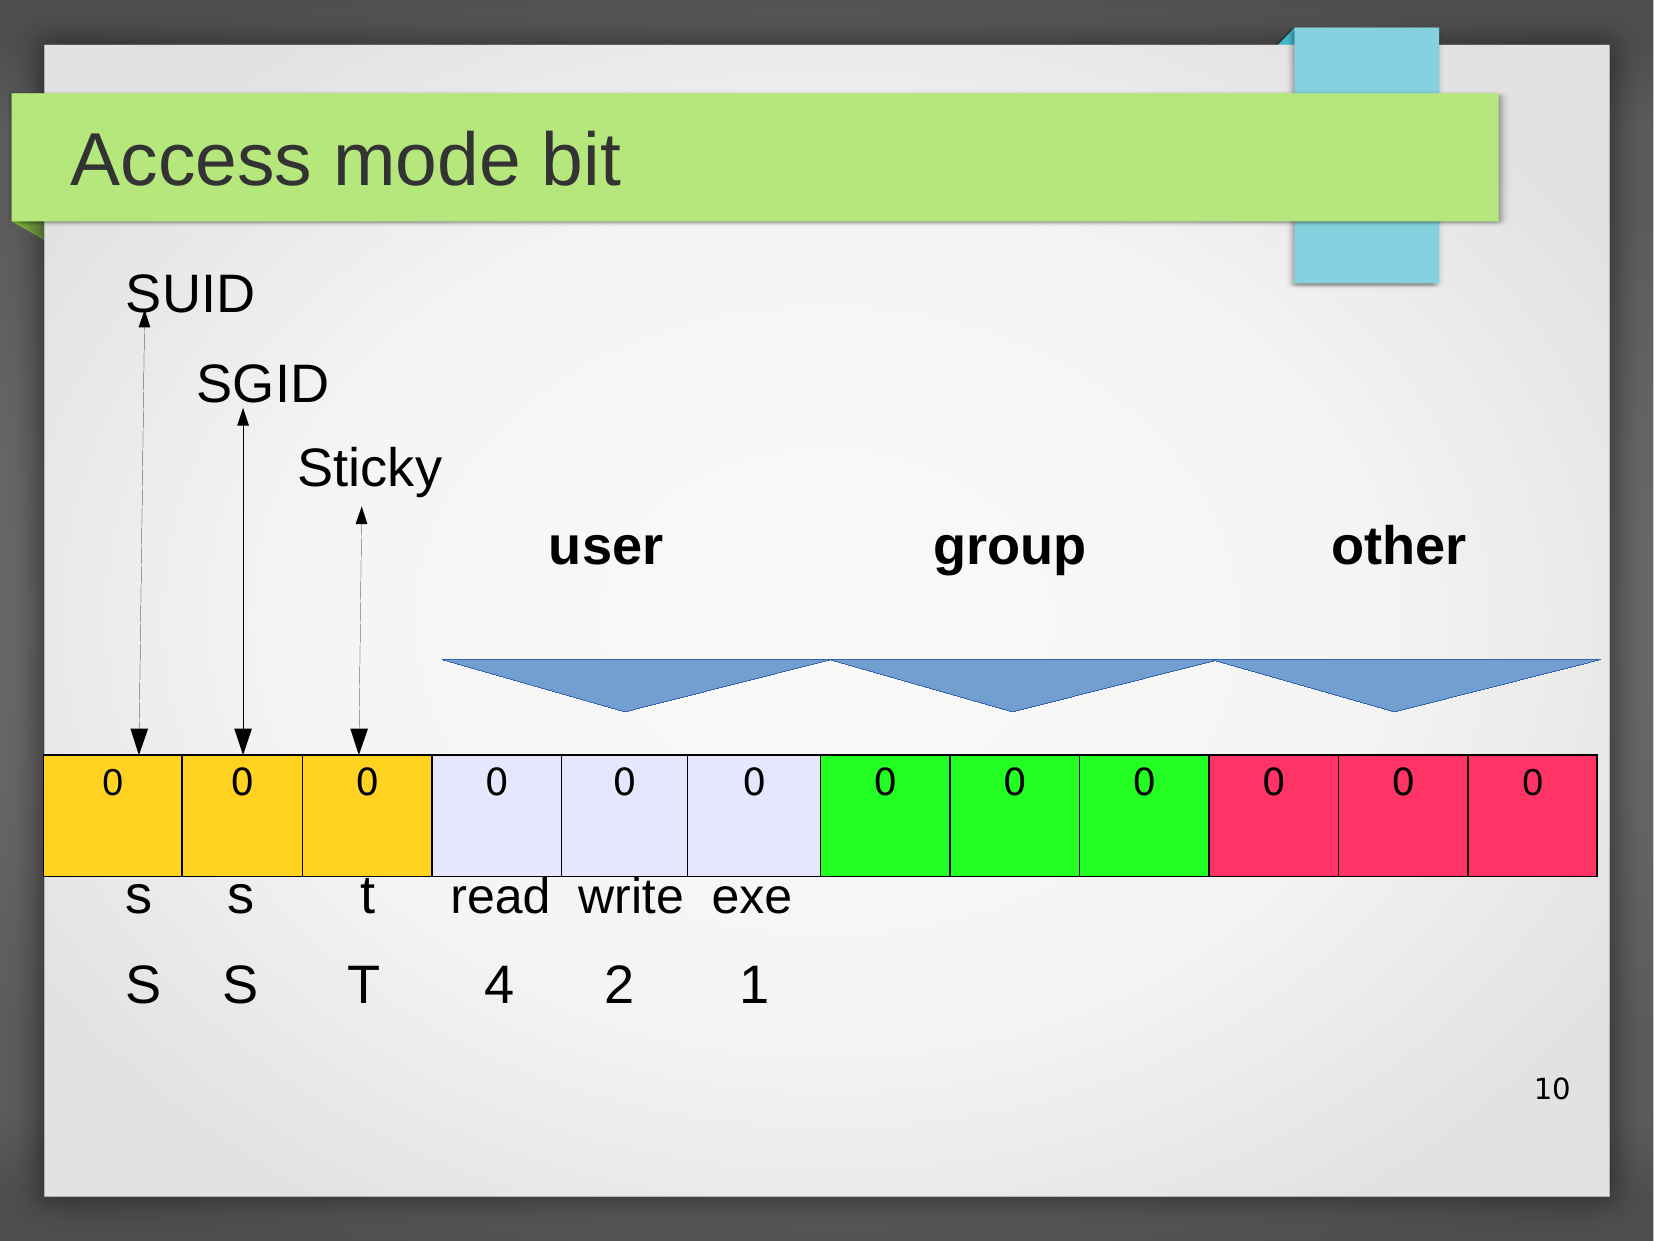

# Access mode bit
SUID
SGID
 Sticky
 	 user			 group			 other
s s t read write exe
S S T 4 2 1
| 0 | 0 | 0 | 0 | 0 | 0 | 0 | 0 | 0 | 0 | 0 | 0 |
| --- | --- | --- | --- | --- | --- | --- | --- | --- | --- | --- | --- |
10